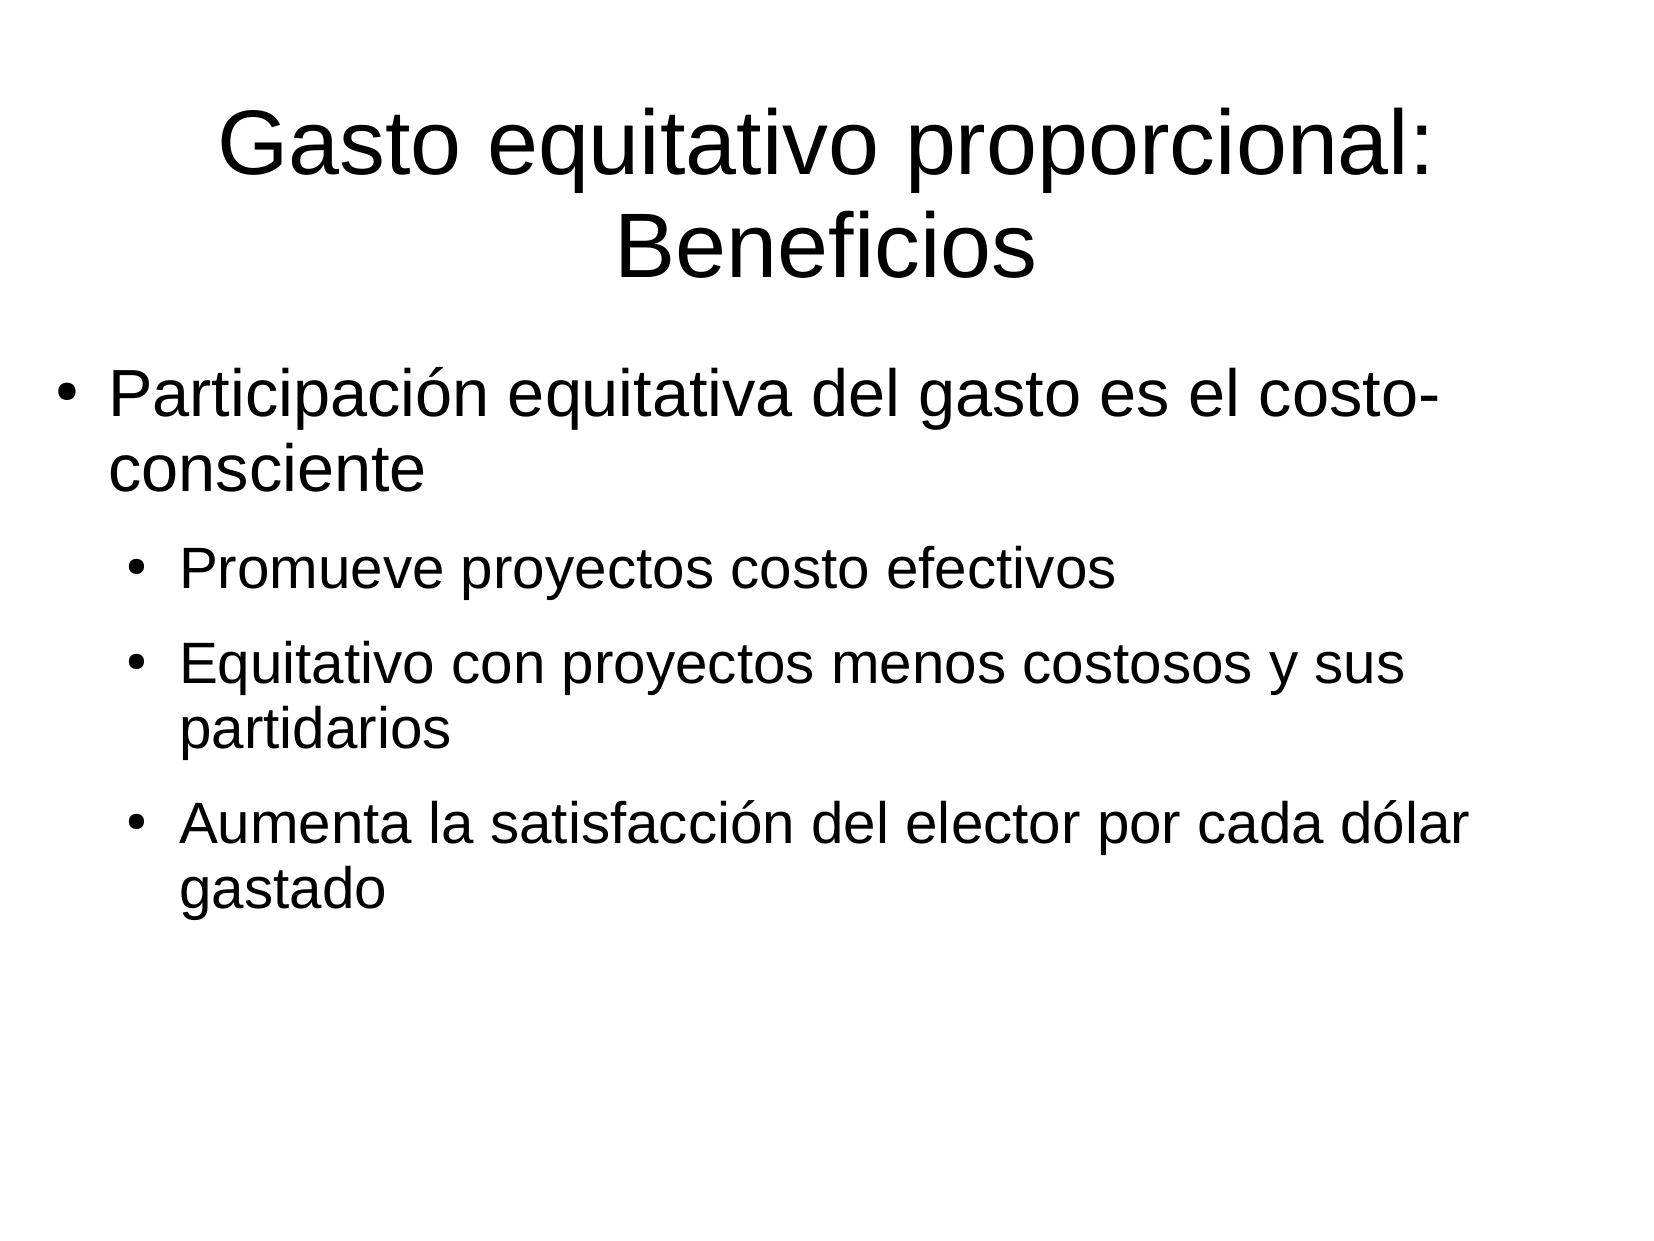

# Gasto equitativo proporcional: Beneficios
Participación equitativa del gasto es el costo-consciente
Promueve proyectos costo efectivos
Equitativo con proyectos menos costosos y sus partidarios
Aumenta la satisfacción del elector por cada dólar gastado